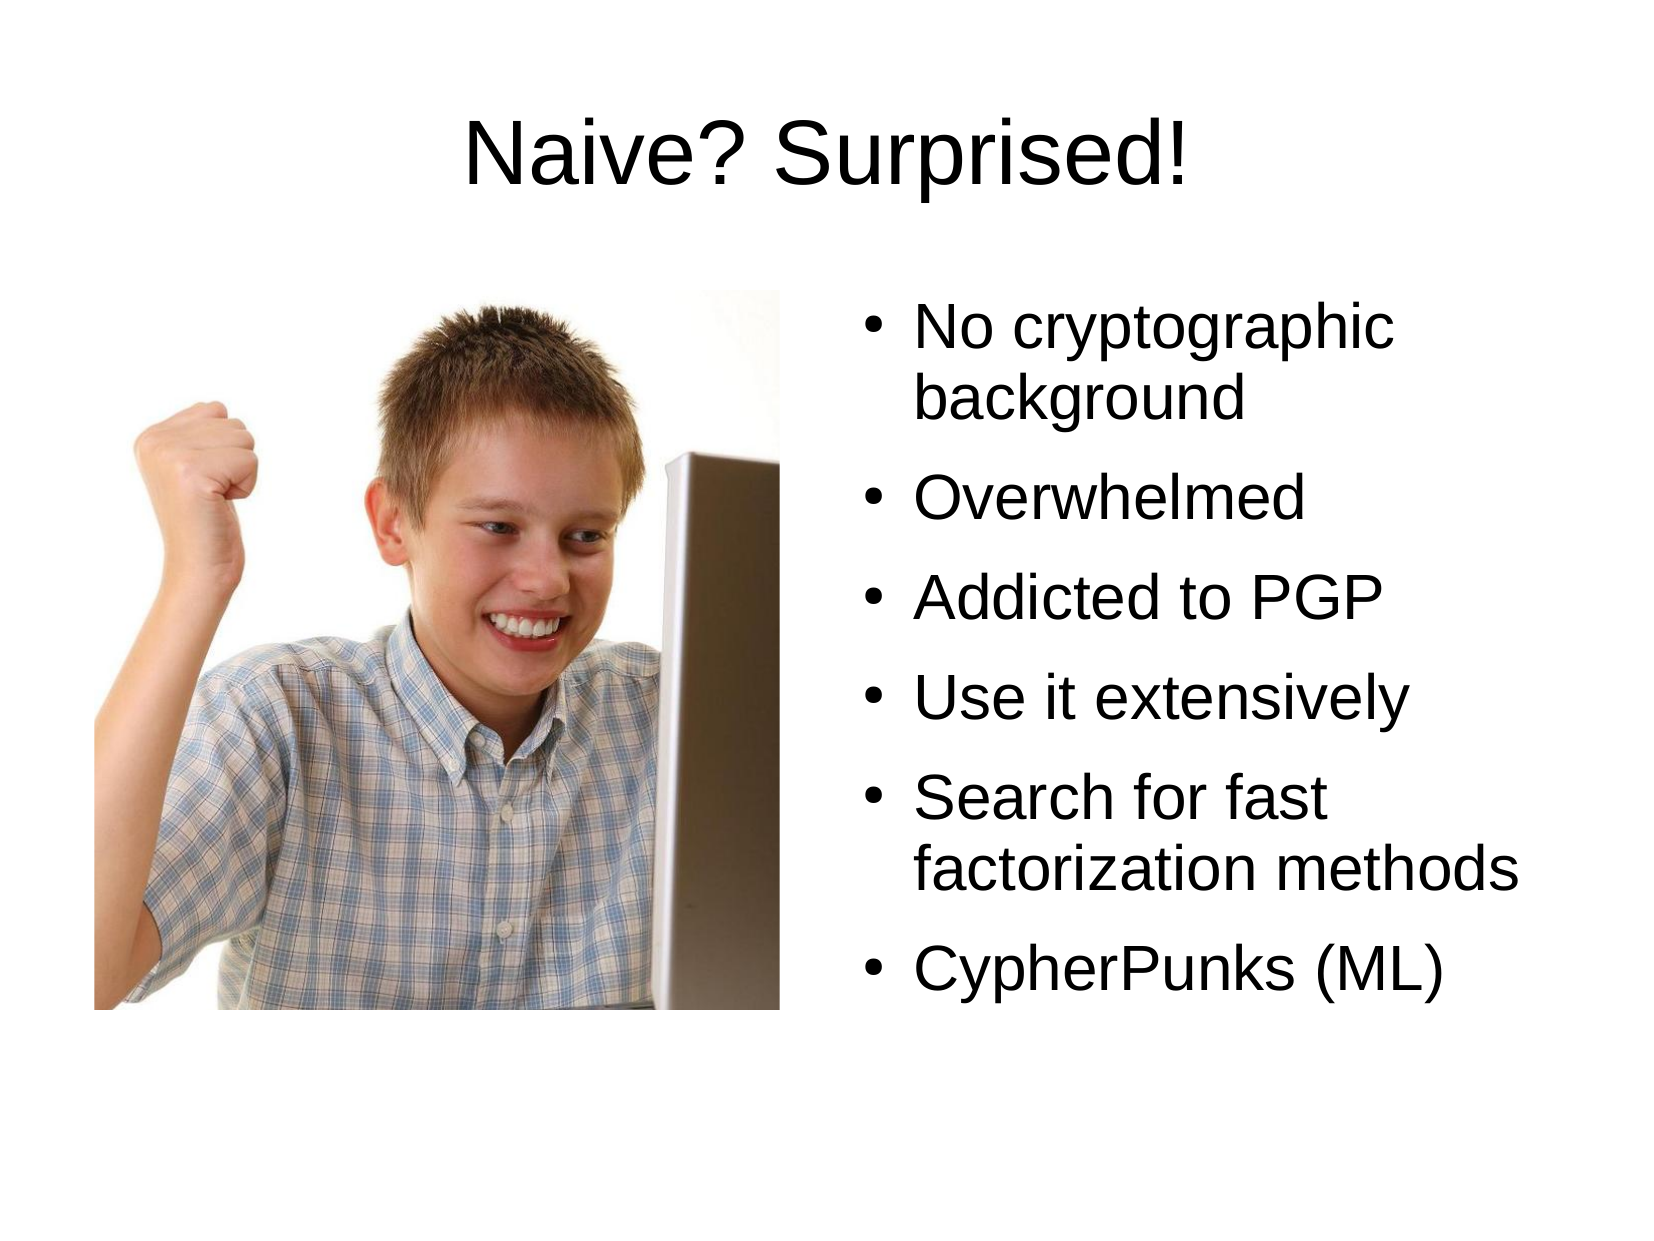

# Naive? Surprised!
No cryptographic background
Overwhelmed
Addicted to PGP
Use it extensively
Search for fast factorization methods
CypherPunks (ML)